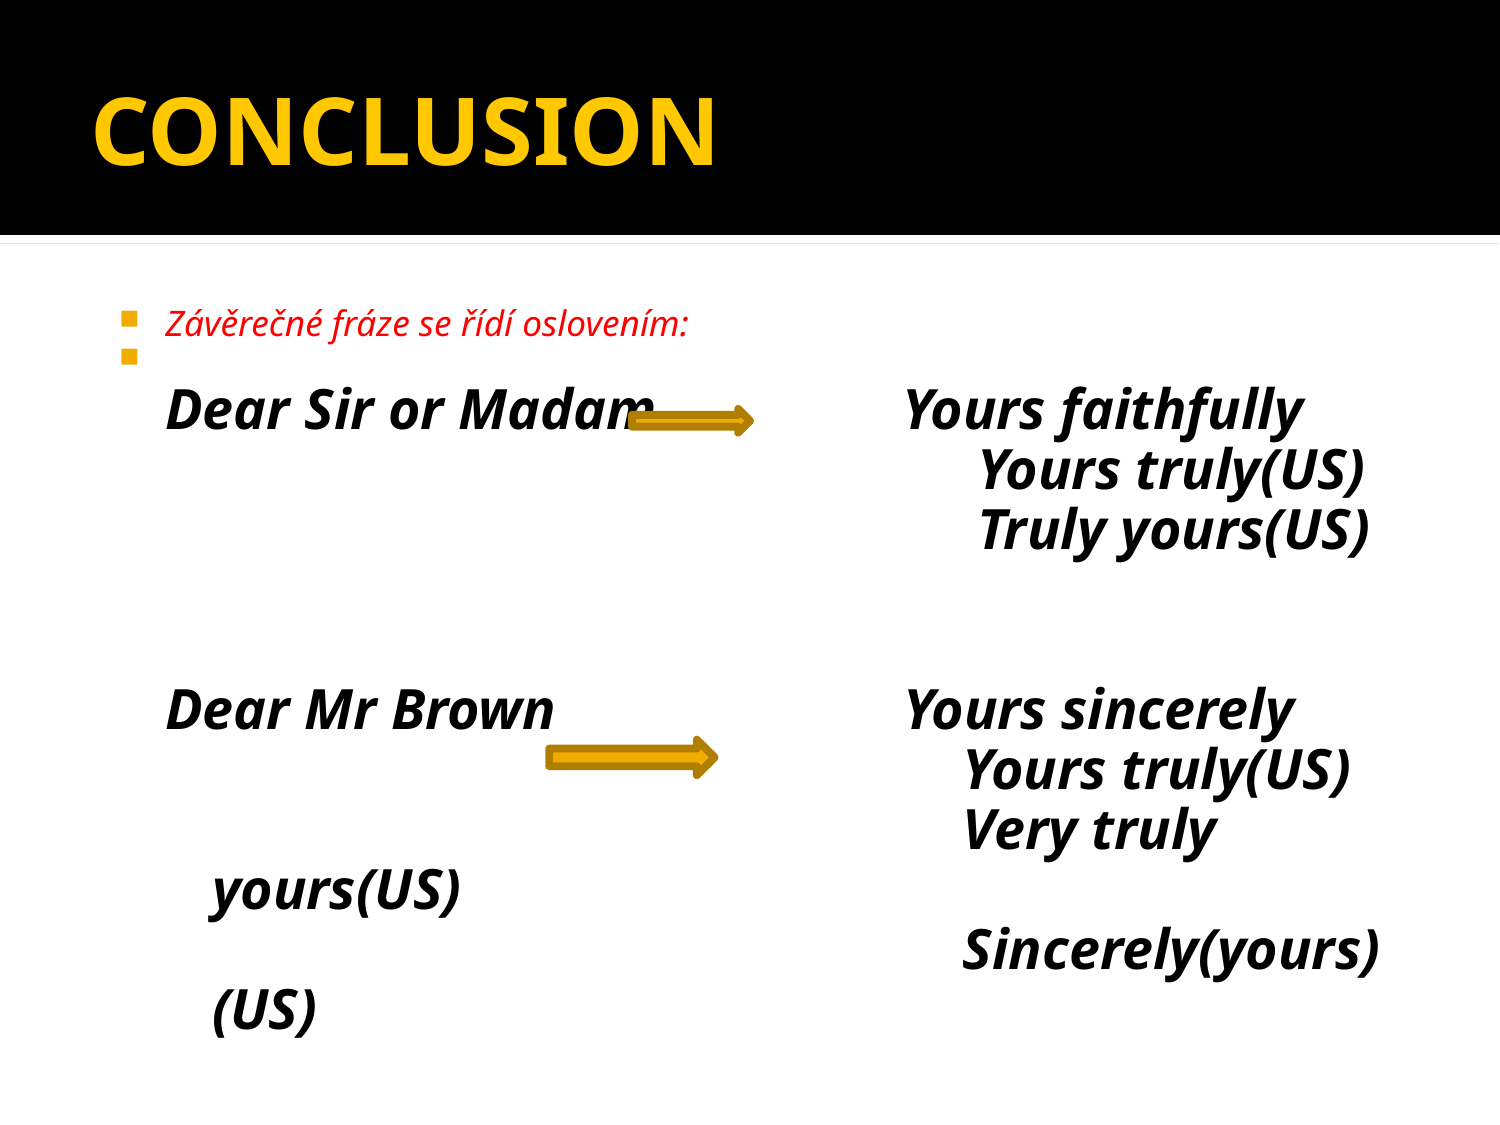

# CONCLUSION
Závěrečné fráze se řídí oslovením:
Dear Sir or Madam Yours faithfully
 Yours truly(US)
 Truly yours(US)
Dear Mr Brown Yours sincerely
 Yours truly(US)
 Very truly yours(US)
 Sincerely(yours) (US)